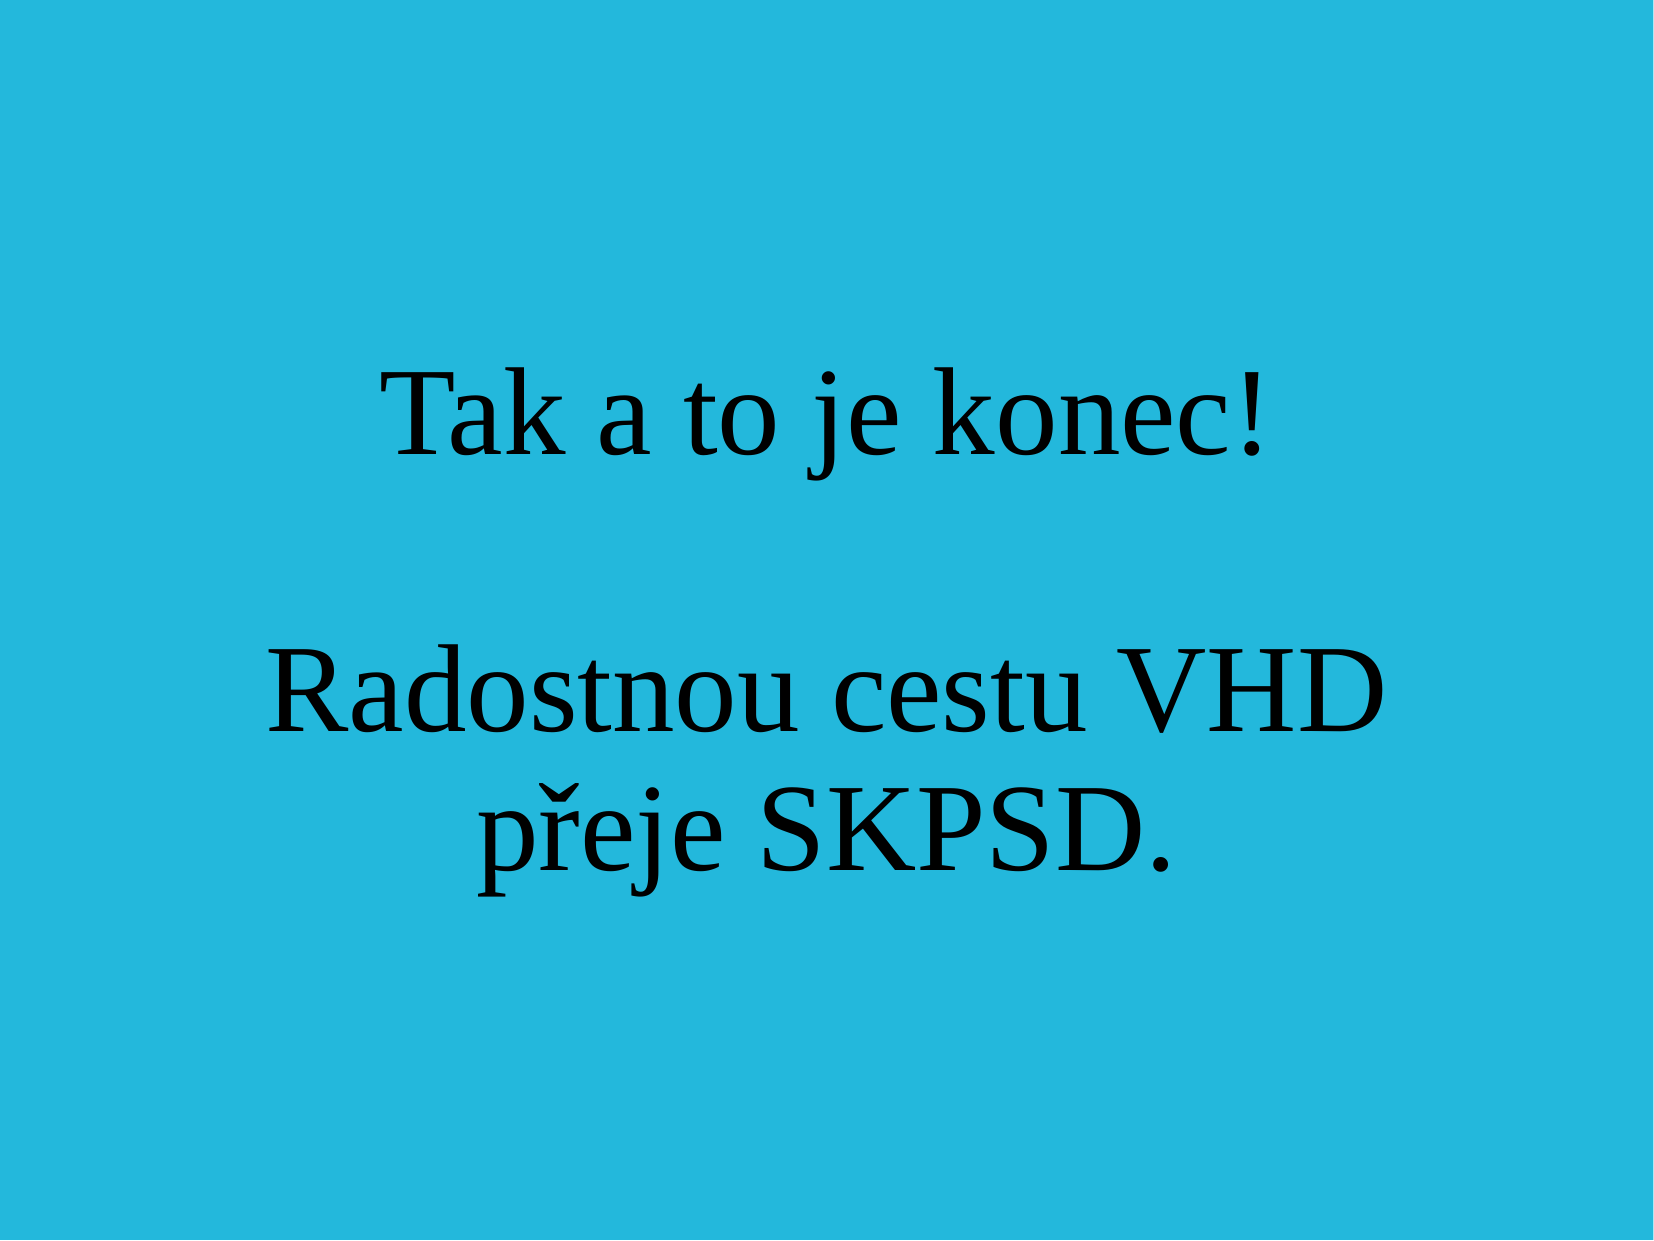

Tak a to je konec!
Radostnou cestu VHD
přeje SKPSD.